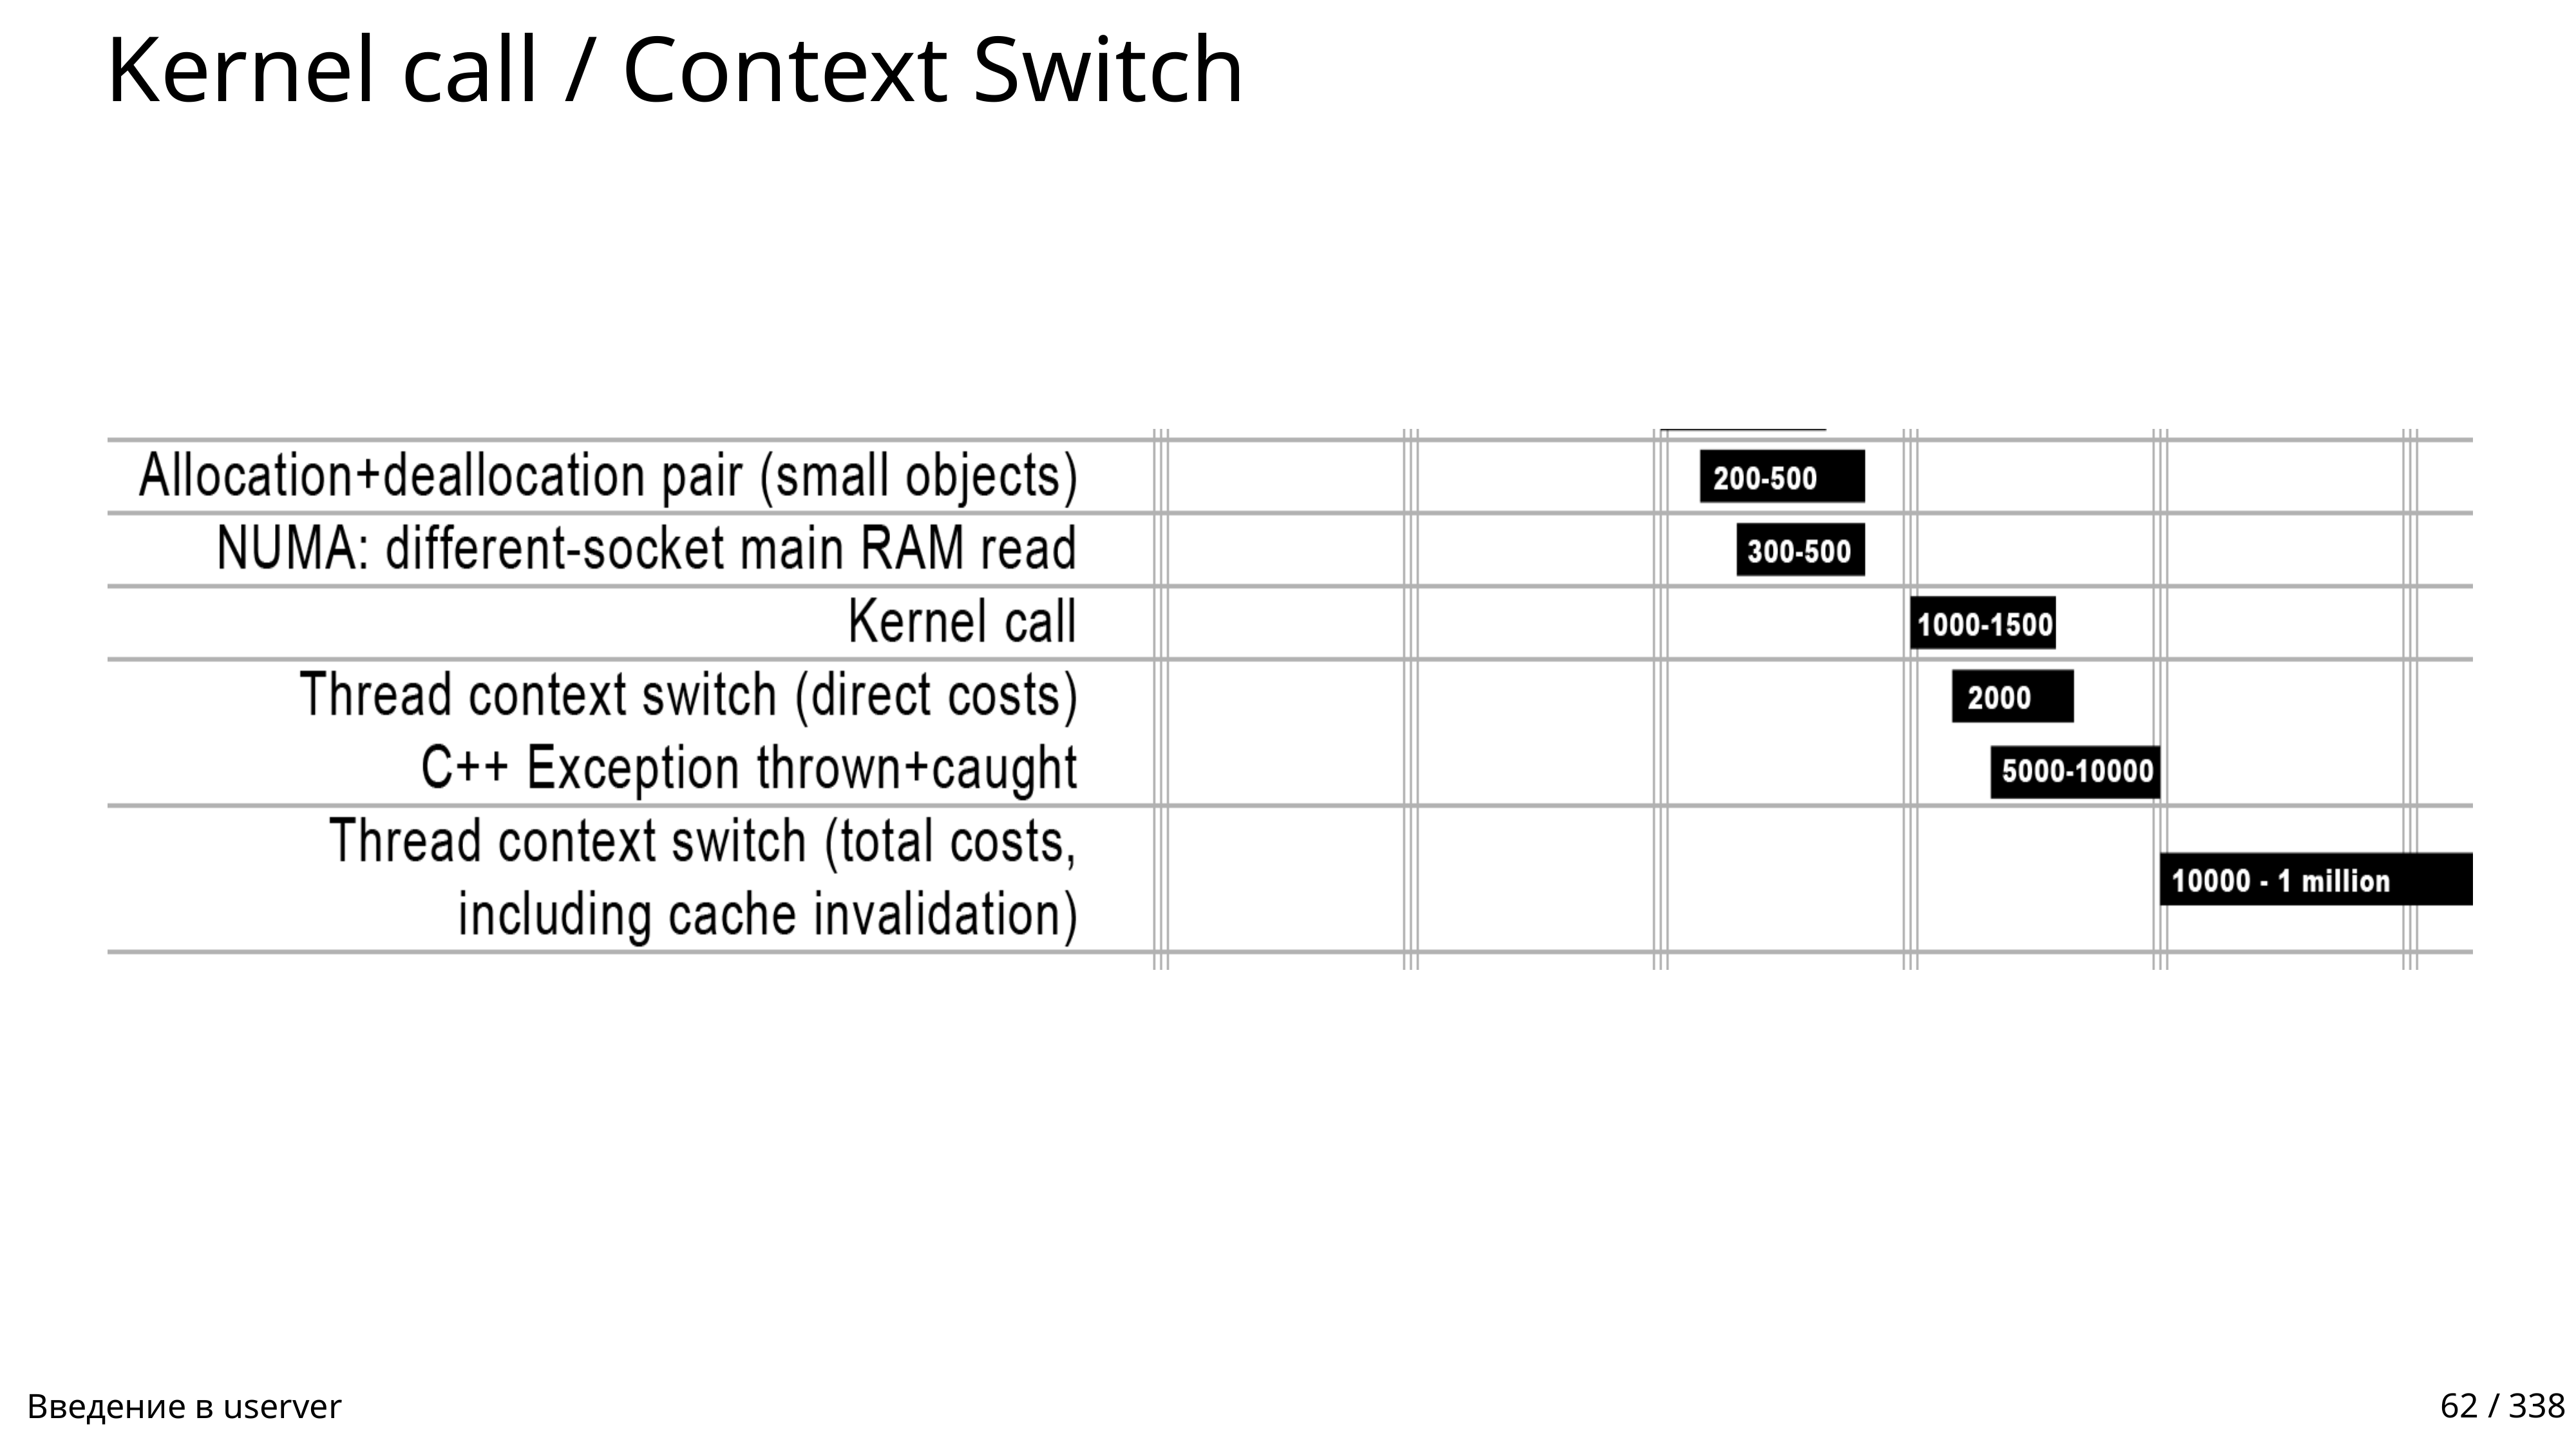

Kernel call / Context Switch
# Введение в userver